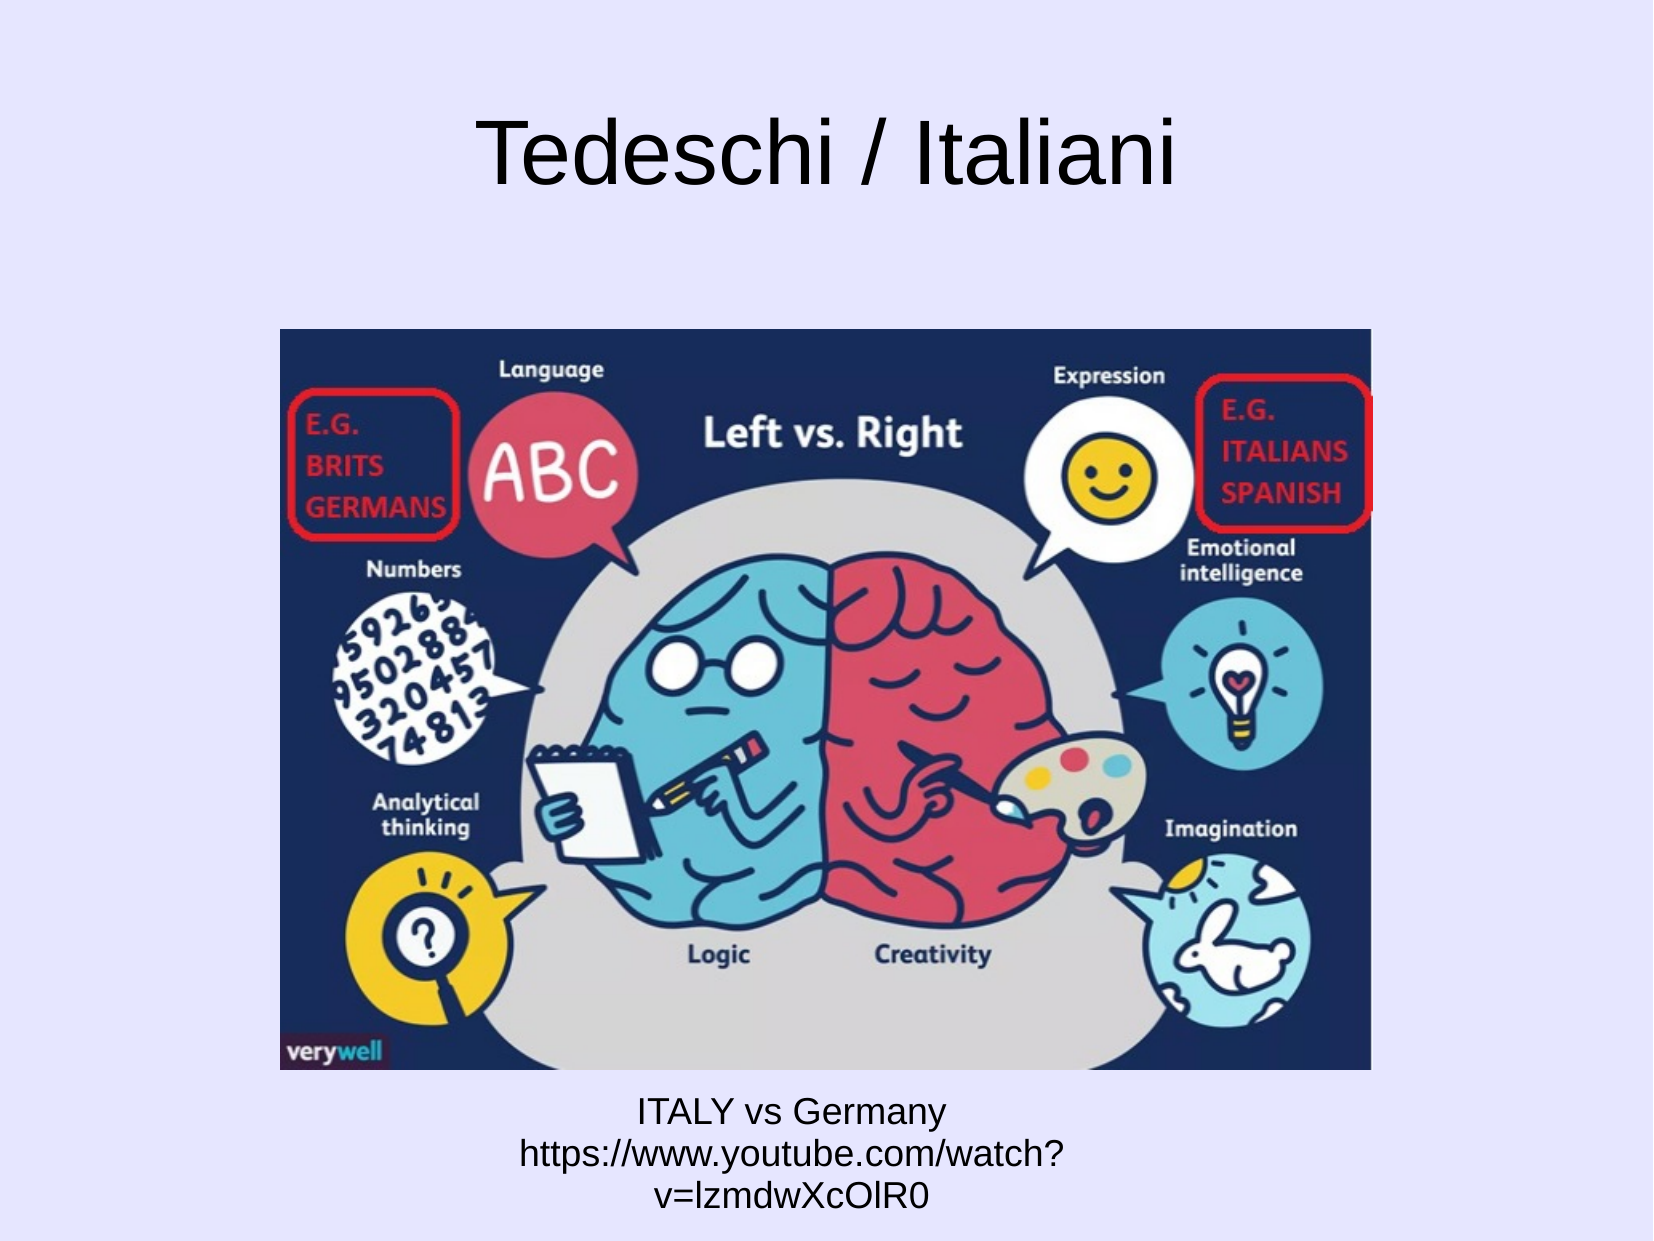

# Tedeschi / Italiani
ITALY vs Germany https://www.youtube.com/watch?v=lzmdwXcOlR0